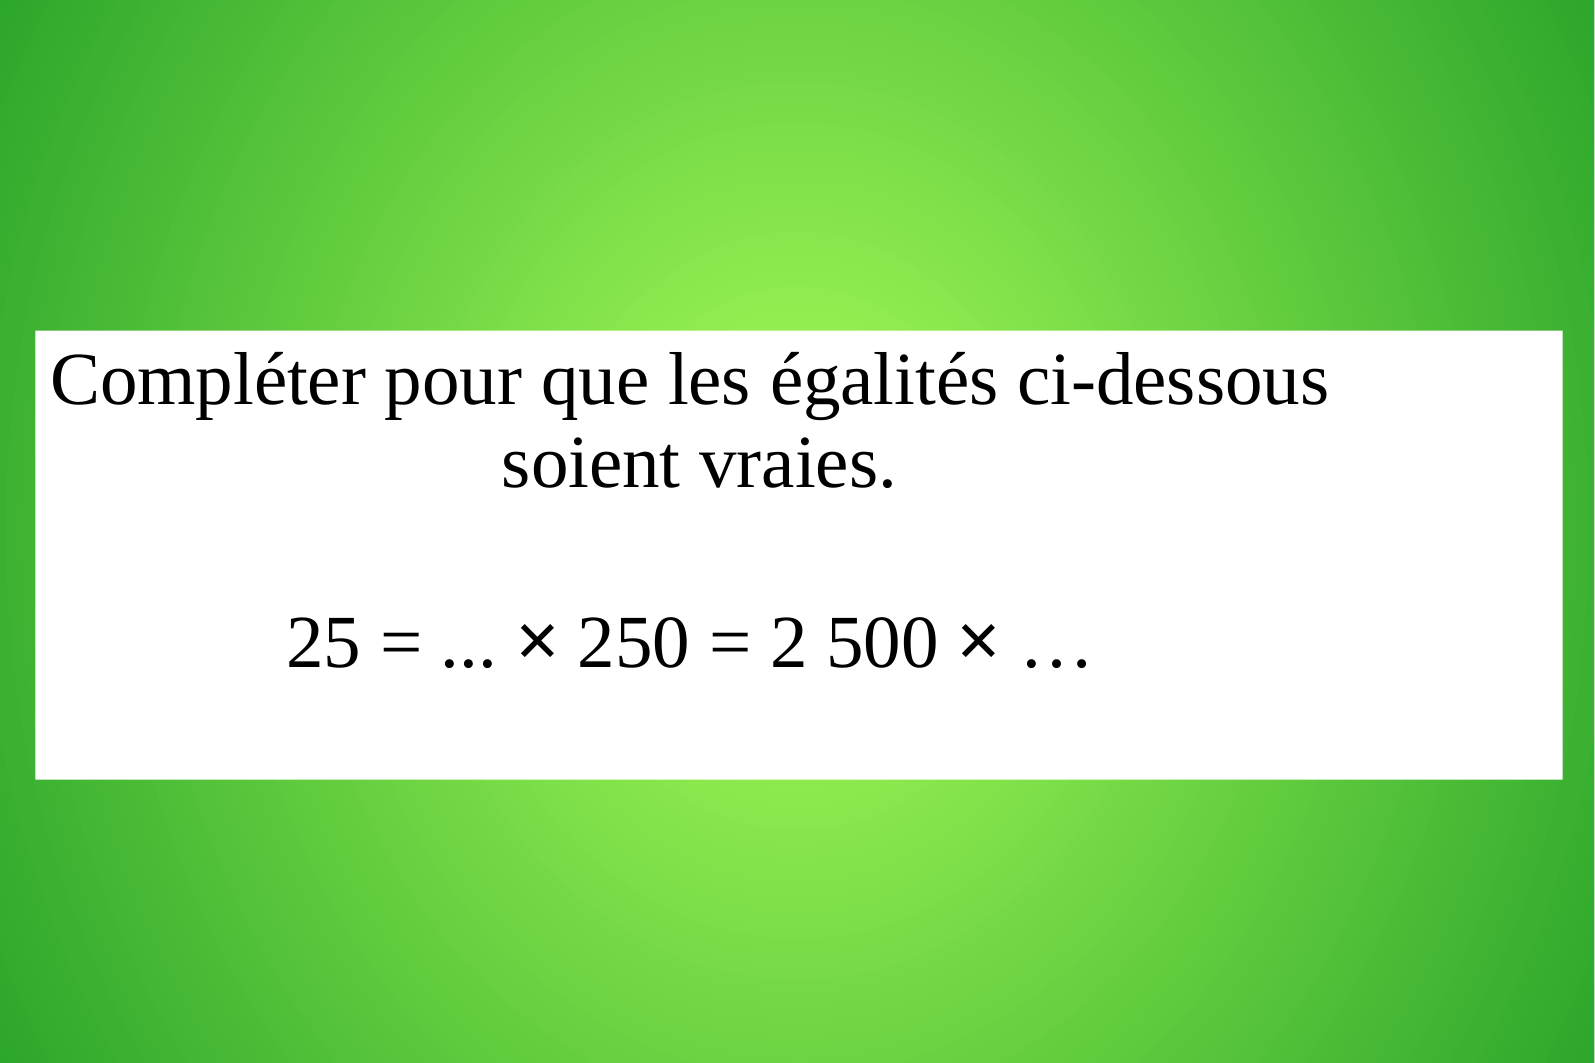

Compléter pour que les égalités ci-dessous
soient vraies.
25 = ... × 250 = 2 500 × …